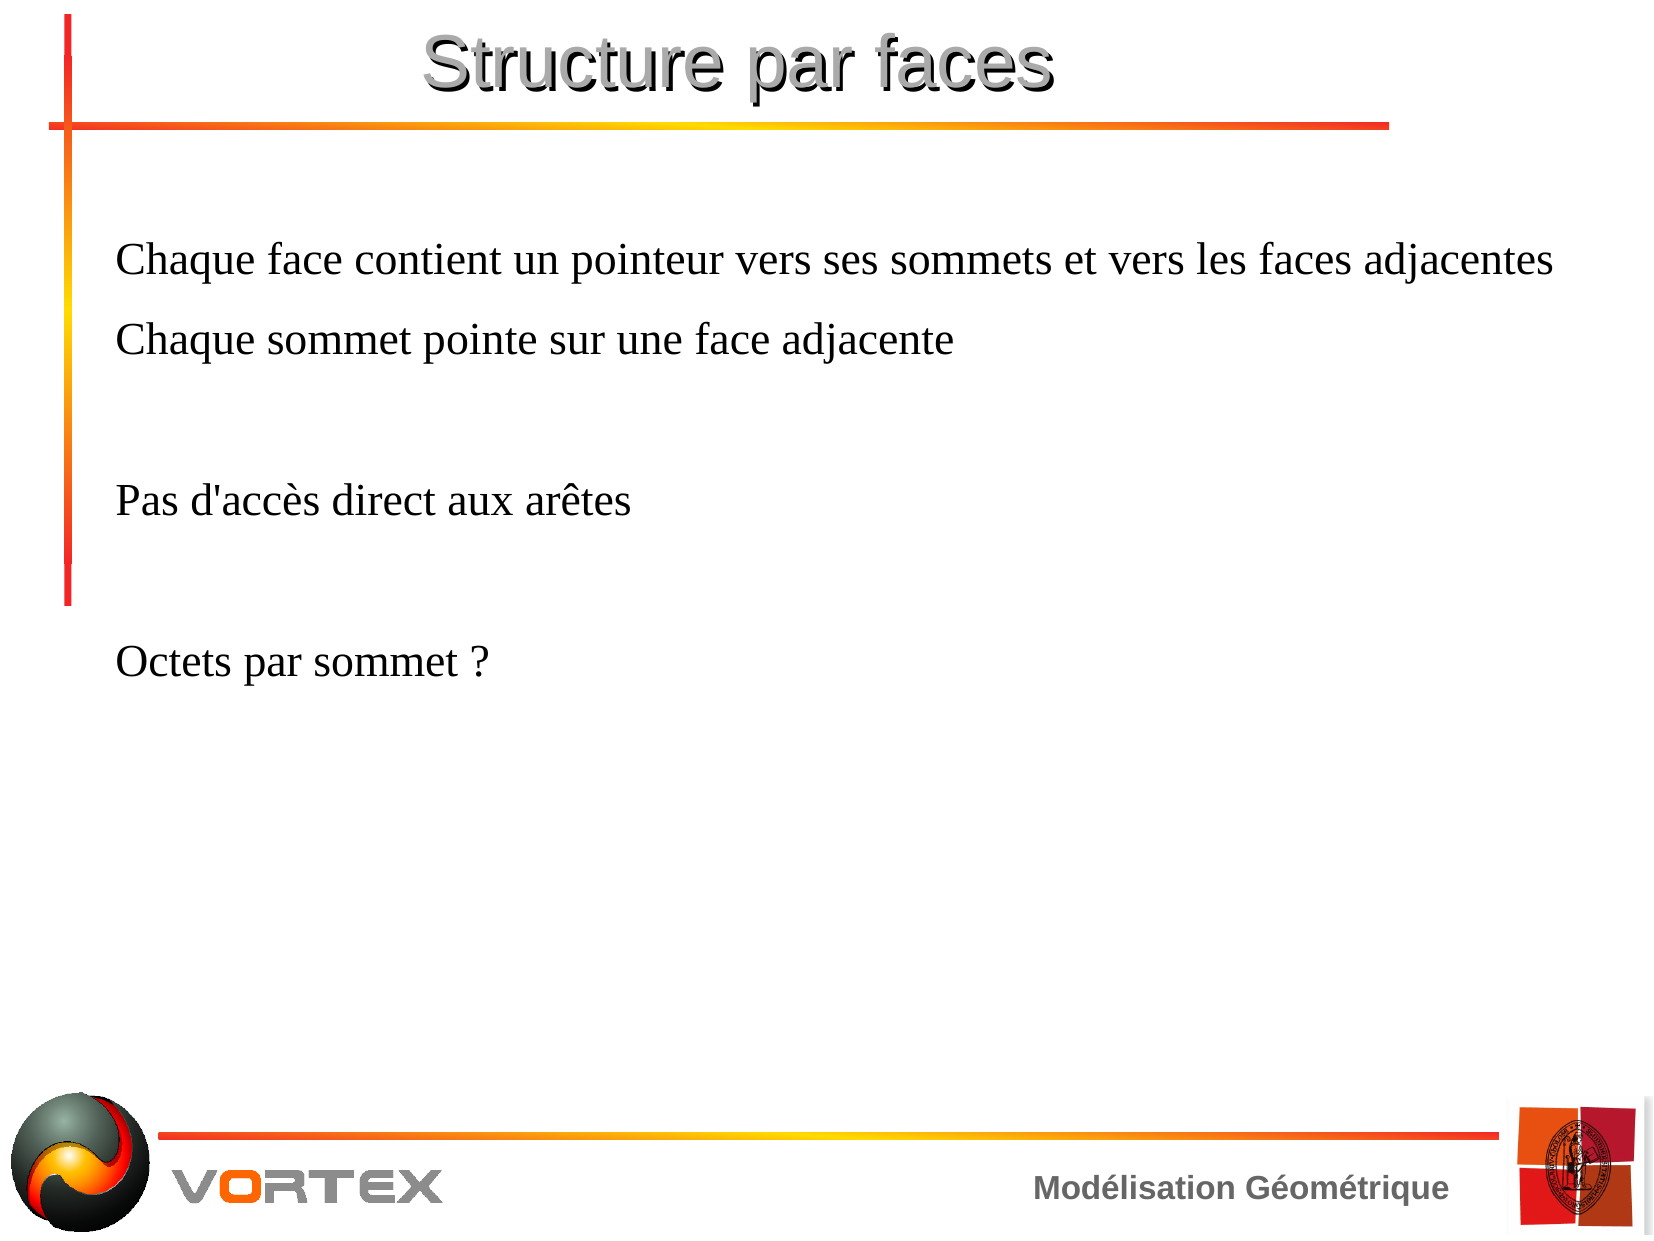

# Structure par faces
Chaque face contient un pointeur vers ses sommets et vers les faces adjacentes
Chaque sommet pointe sur une face adjacente
Pas d'accès direct aux arêtes
Octets par sommet ?